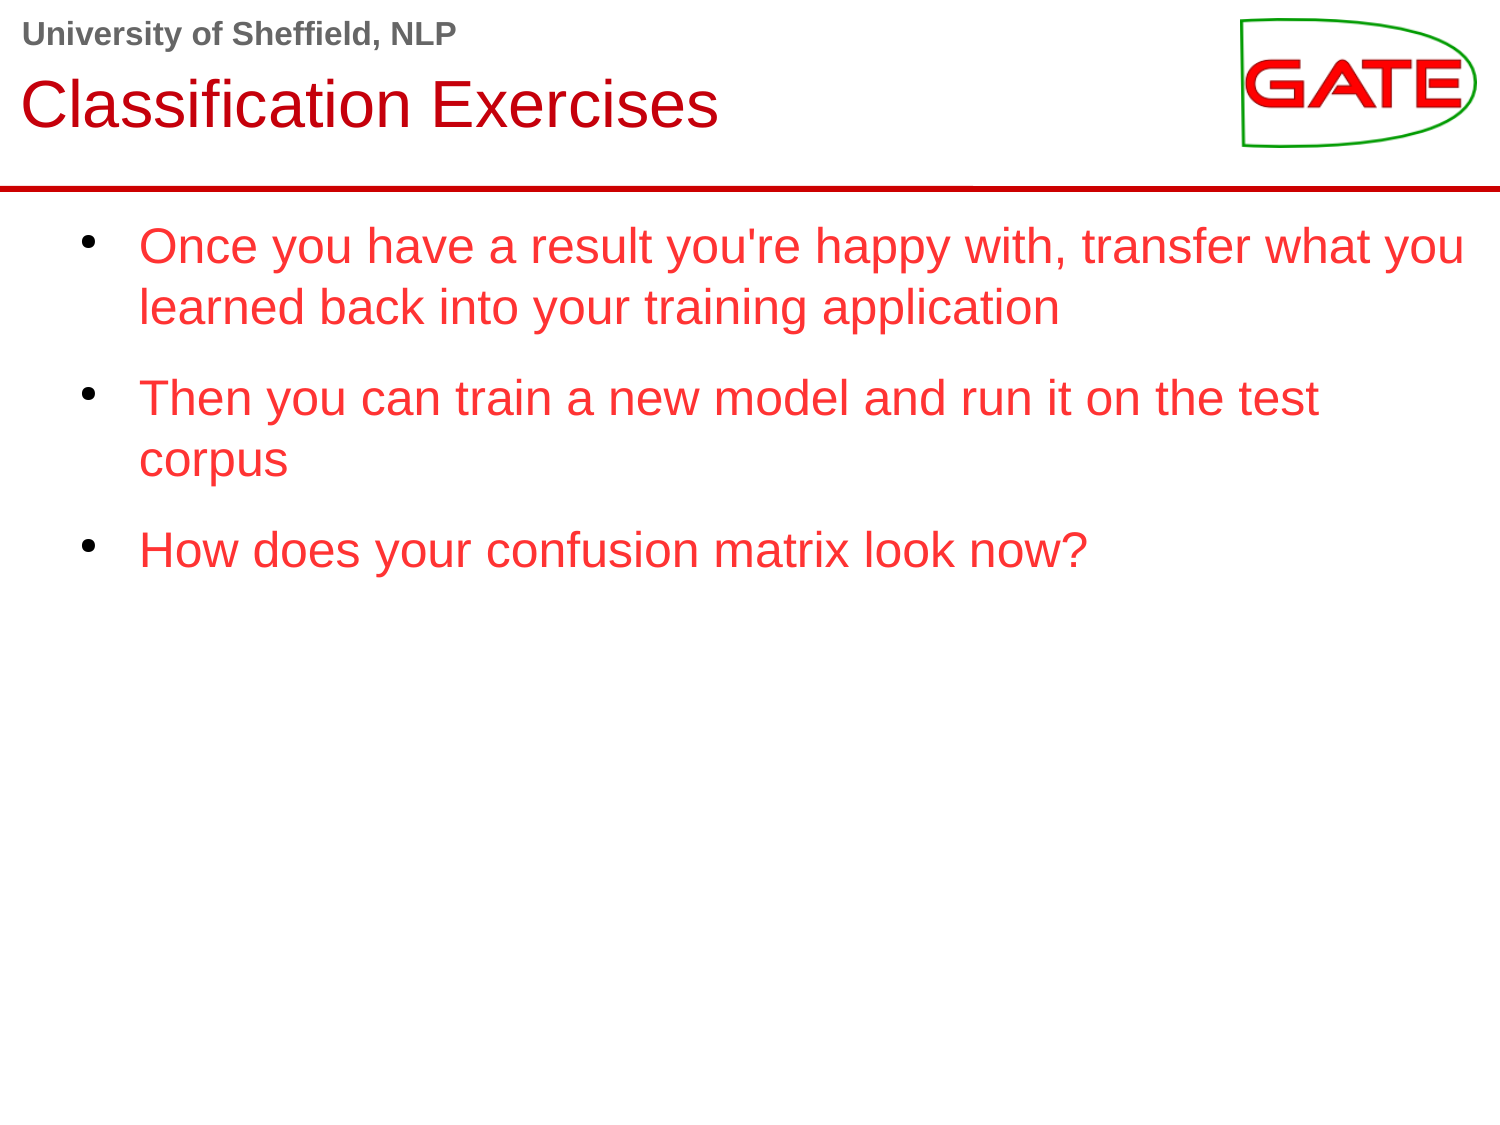

# Classification Exercises
Once you have a result you're happy with, transfer what you learned back into your training application
Then you can train a new model and run it on the test corpus
How does your confusion matrix look now?